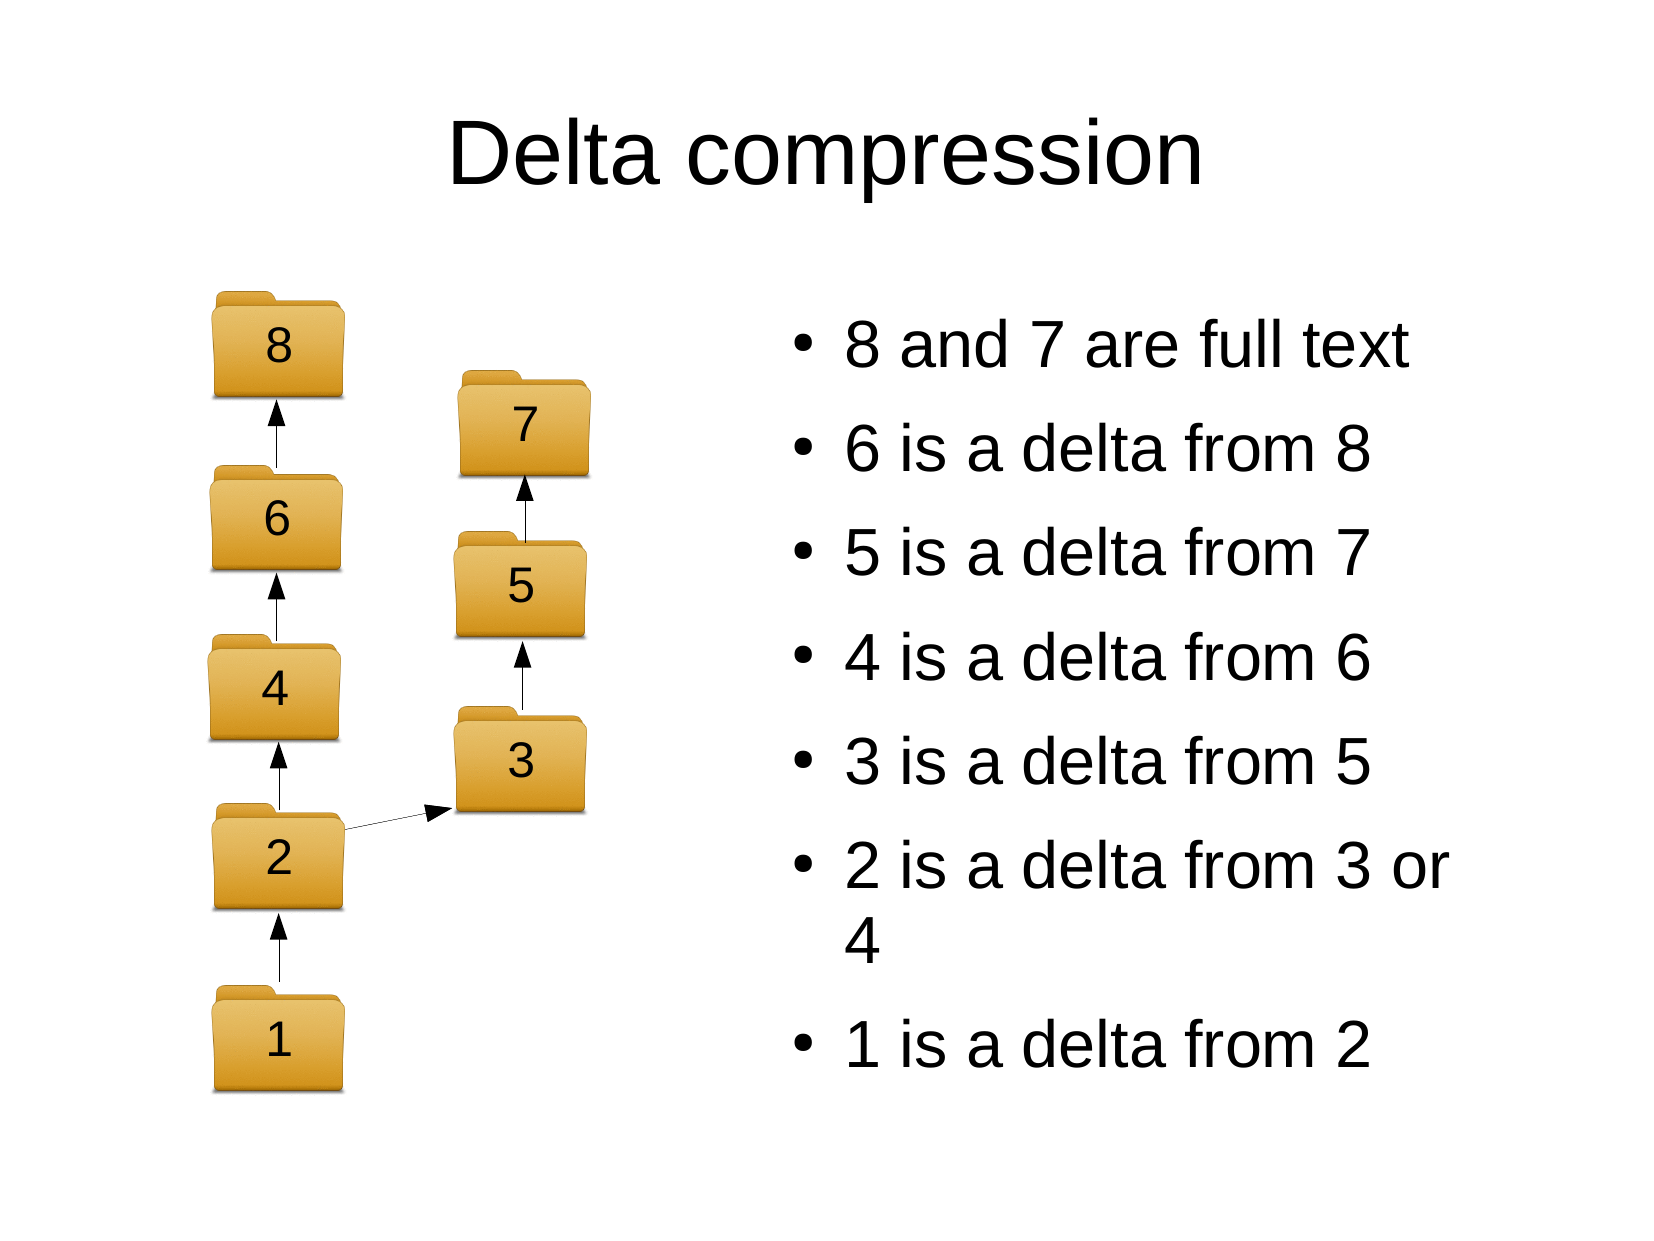

# Delta compression
8
8 and 7 are full text
6 is a delta from 8
5 is a delta from 7
4 is a delta from 6
3 is a delta from 5
2 is a delta from 3 or 4
1 is a delta from 2
7
6
5
4
3
2
1